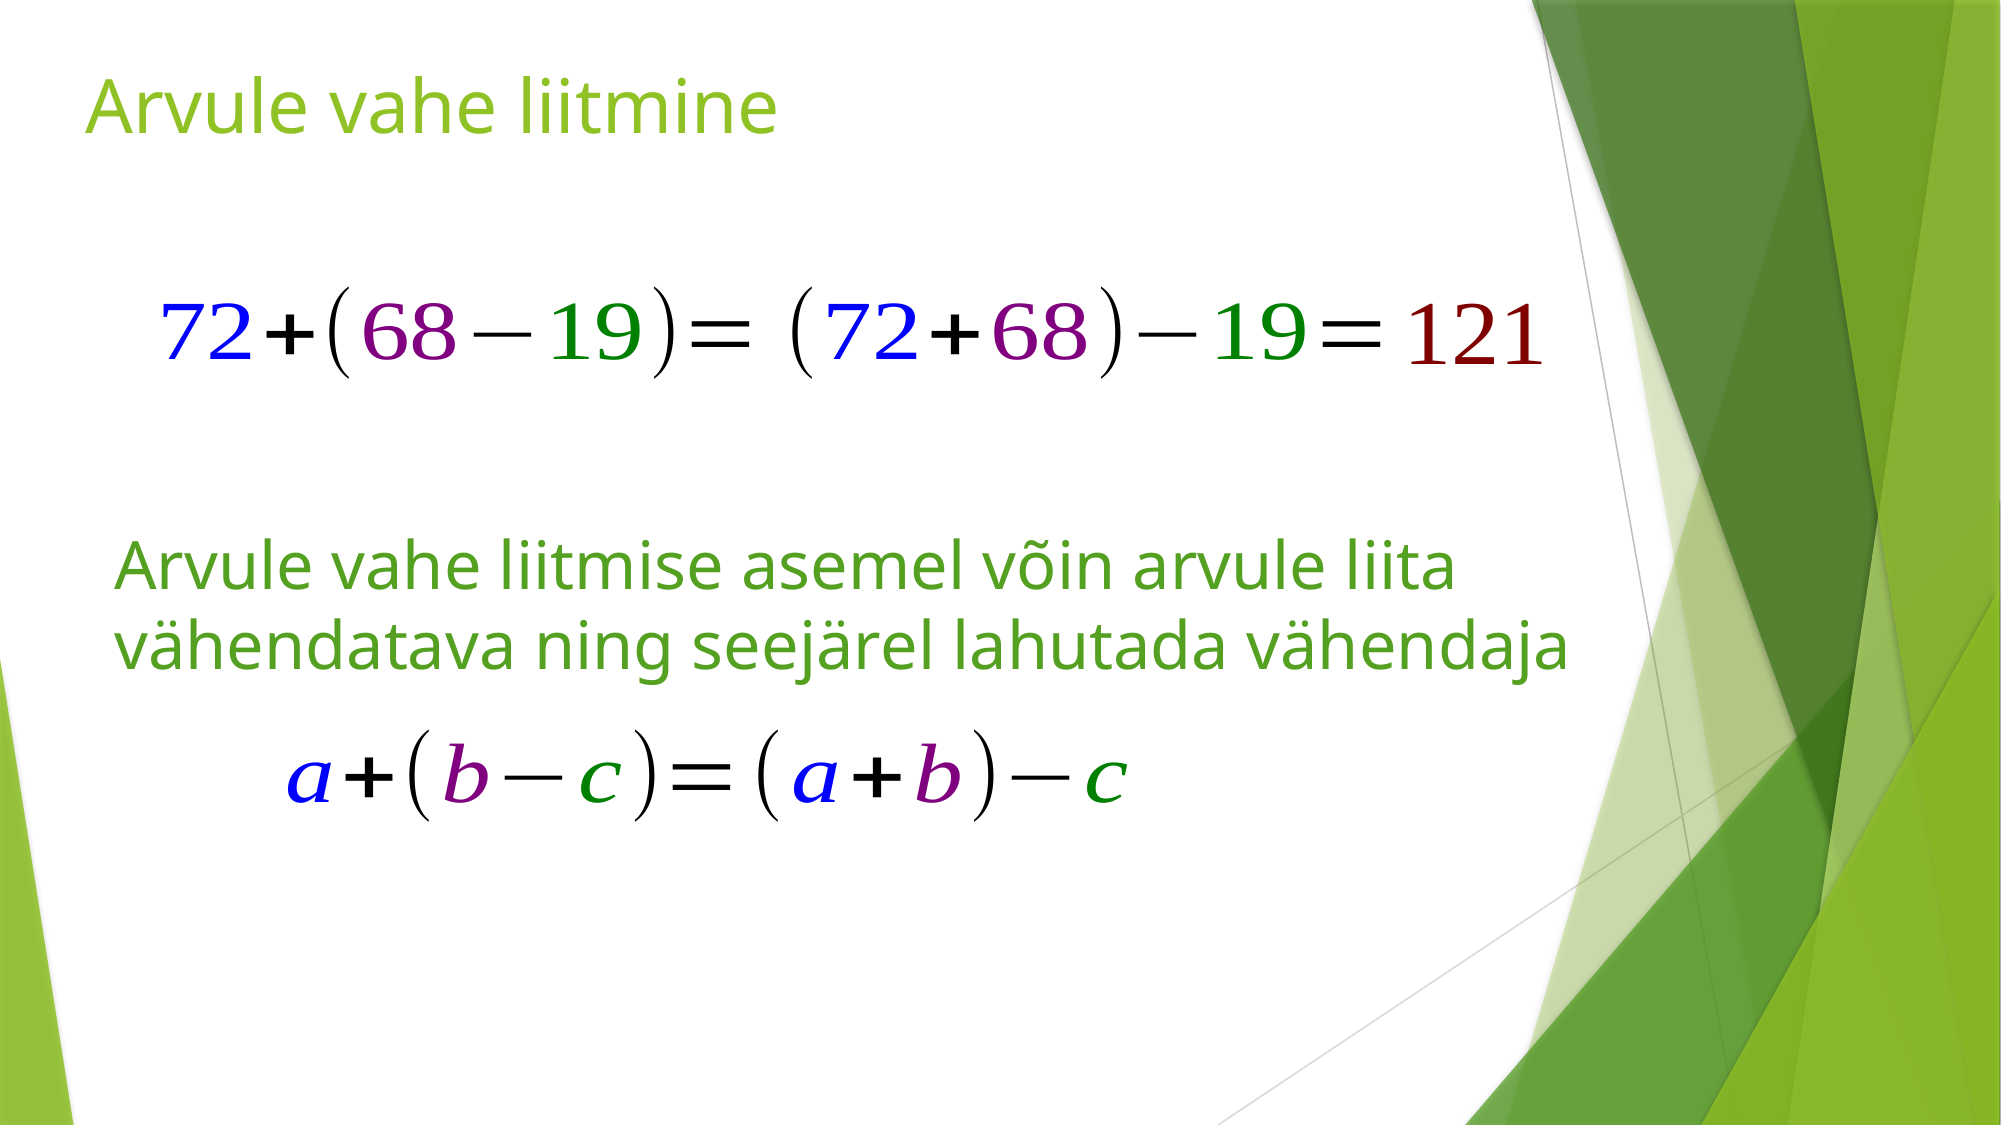

# Arvule vahe liitmine
Arvule vahe liitmise asemel võin arvule liita
vähendatava ning seejärel lahutada vähendaja